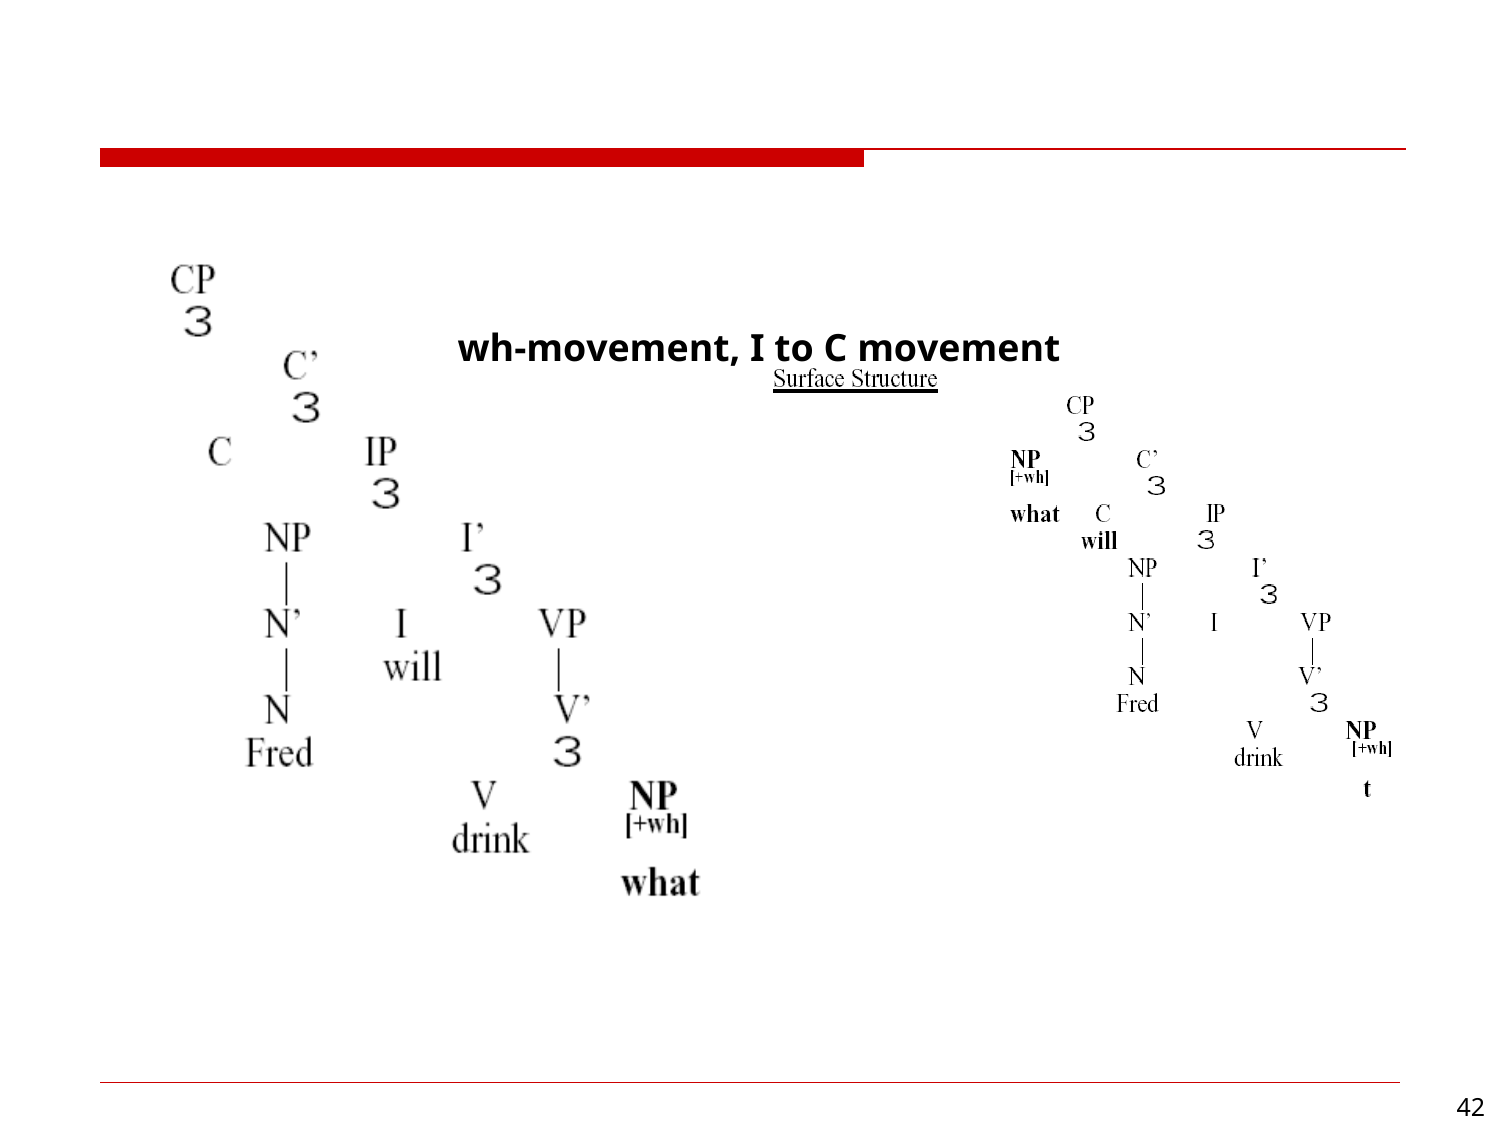

#
wh-movement, I to C movement
42